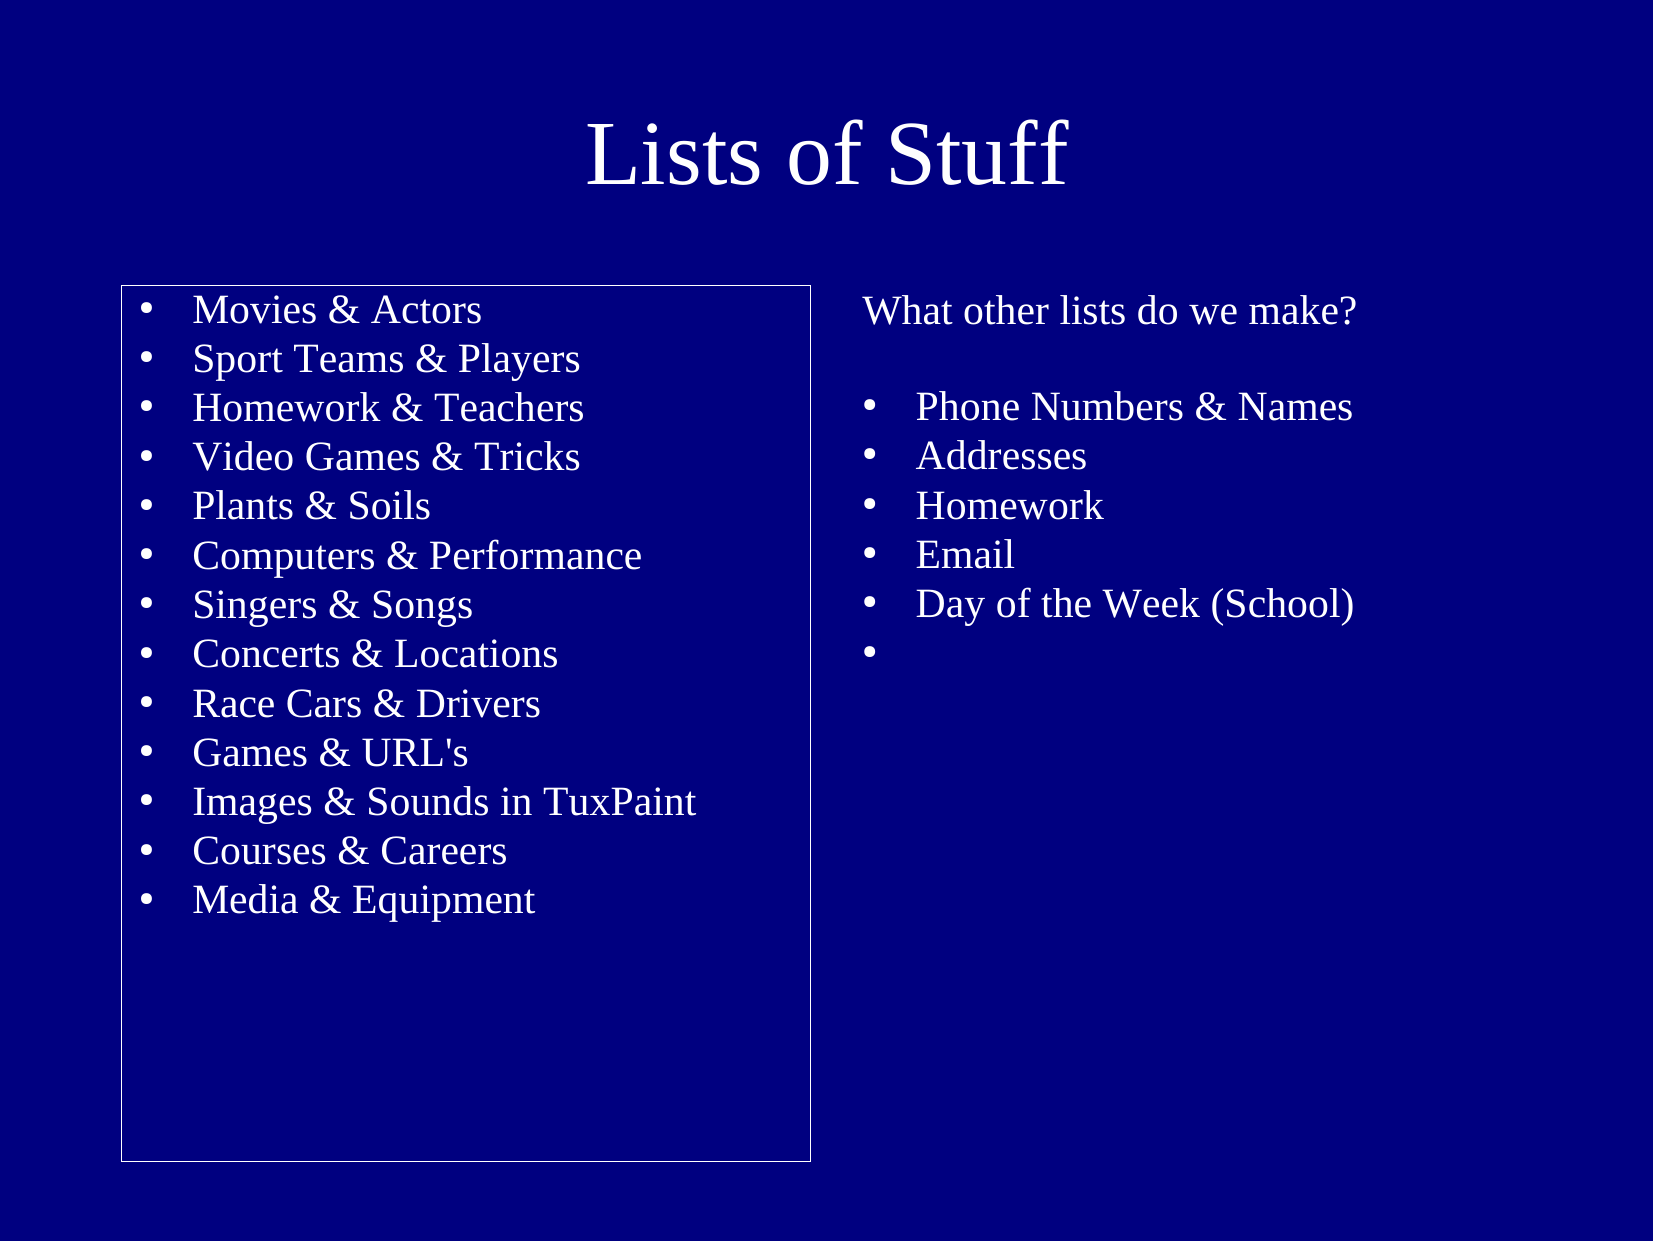

# Lists of Stuff
Movies & Actors
Sport Teams & Players
Homework & Teachers
Video Games & Tricks
Plants & Soils
Computers & Performance
Singers & Songs
Concerts & Locations
Race Cars & Drivers
Games & URL's
Images & Sounds in TuxPaint
Courses & Careers
Media & Equipment
What other lists do we make?
Phone Numbers & Names
Addresses
Homework
Email
Day of the Week (School)